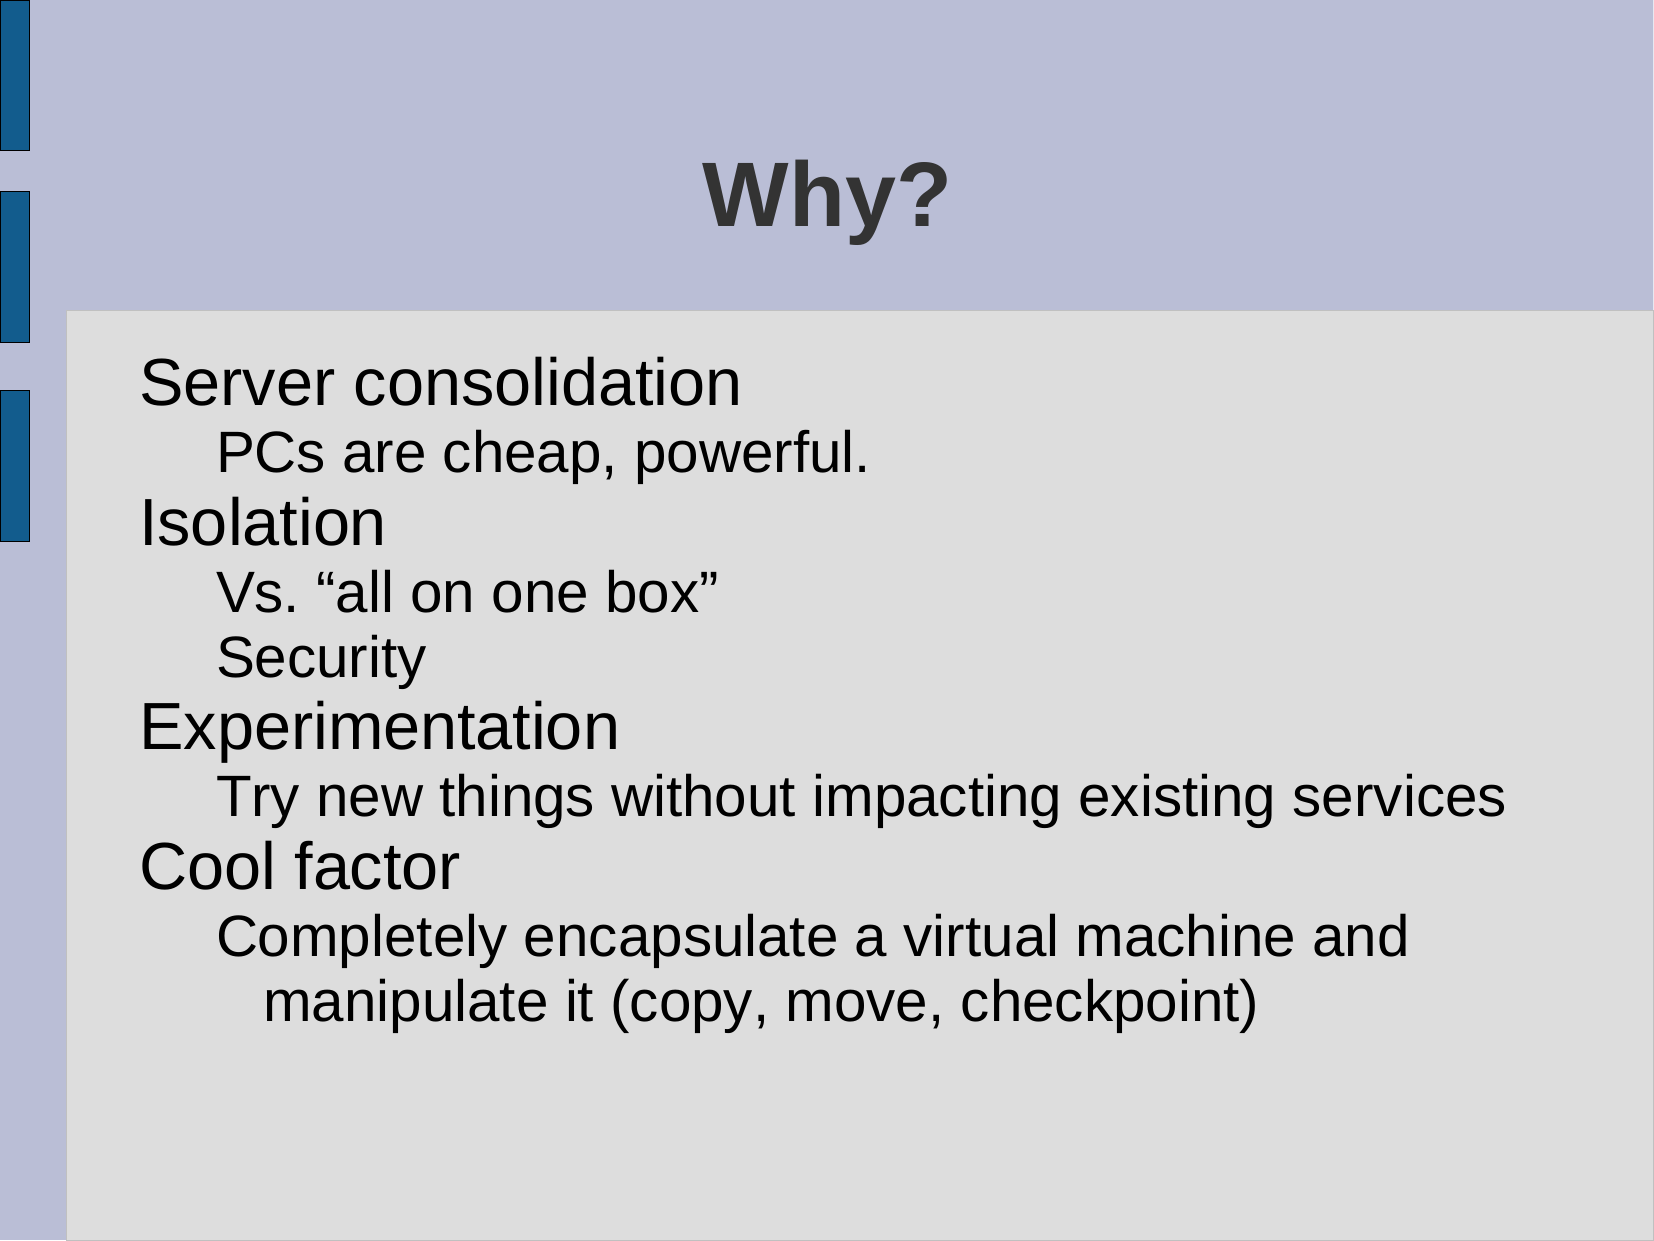

# Why?
Server consolidation
PCs are cheap, powerful.
Isolation
Vs. “all on one box”
Security
Experimentation
Try new things without impacting existing services
Cool factor
Completely encapsulate a virtual machine and manipulate it (copy, move, checkpoint)